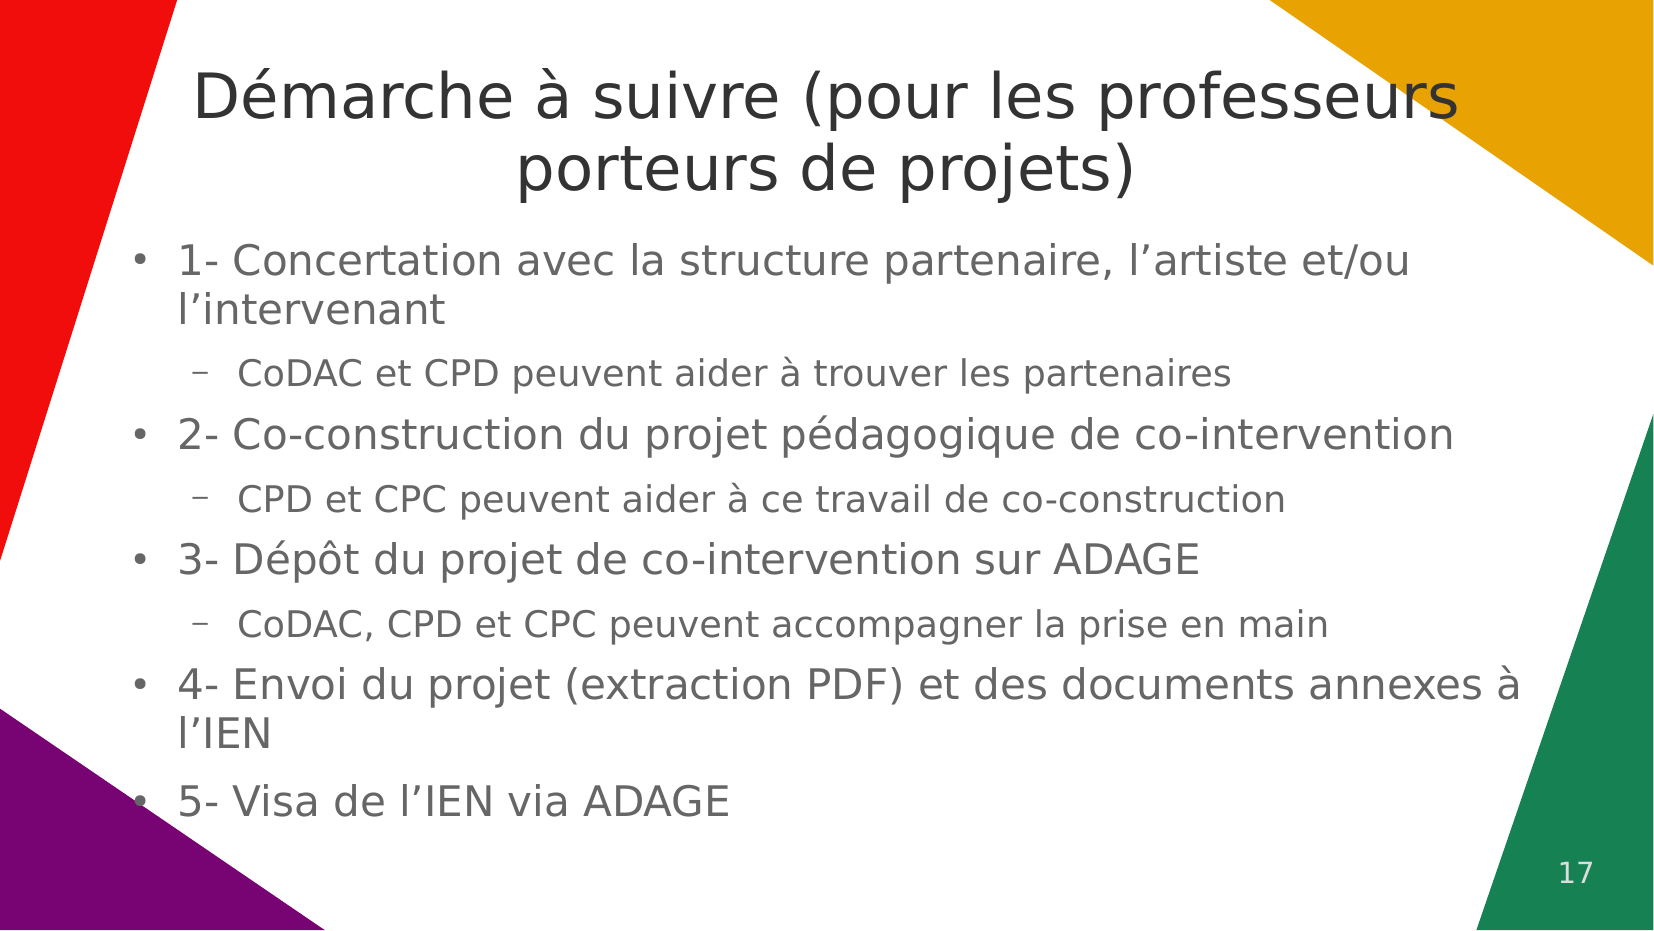

# Démarche à suivre (pour les professeurs porteurs de projets)
1- Concertation avec la structure partenaire, l’artiste et/ou l’intervenant
CoDAC et CPD peuvent aider à trouver les partenaires
2- Co-construction du projet pédagogique de co-intervention
CPD et CPC peuvent aider à ce travail de co-construction
3- Dépôt du projet de co-intervention sur ADAGE
CoDAC, CPD et CPC peuvent accompagner la prise en main
4- Envoi du projet (extraction PDF) et des documents annexes à l’IEN
5- Visa de l’IEN via ADAGE
17